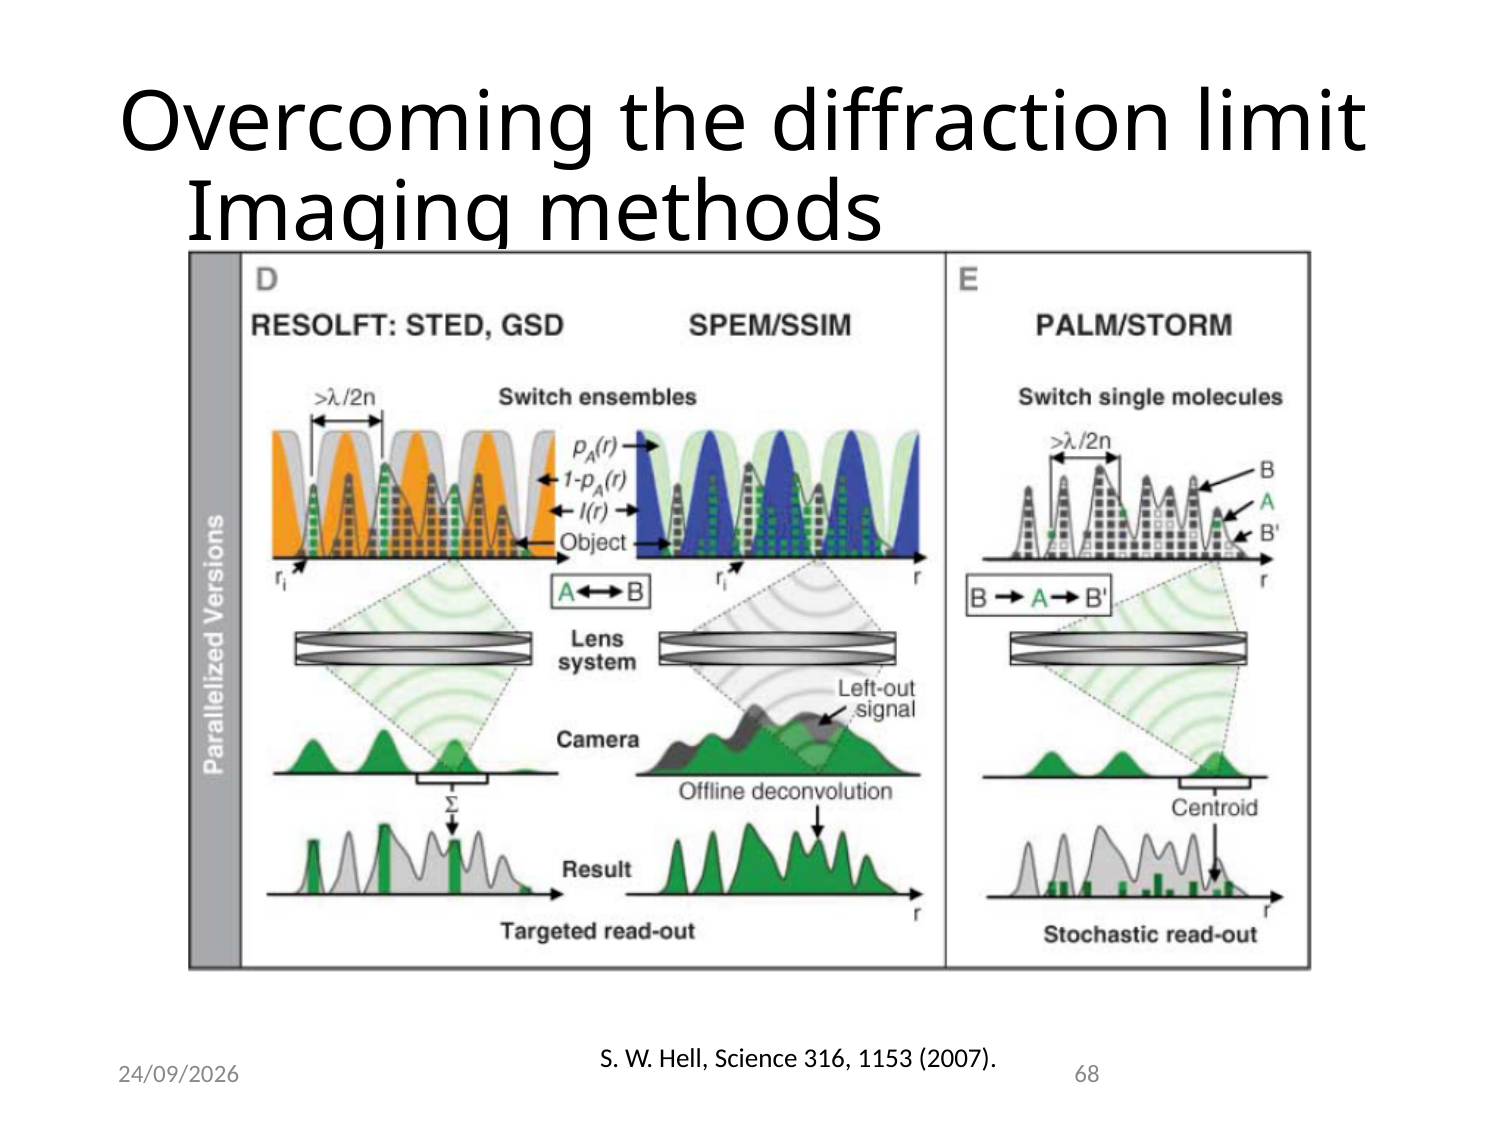

# Overcoming the diffraction limit Imaging methods
S. W. Hell, Science 316, 1153 (2007).